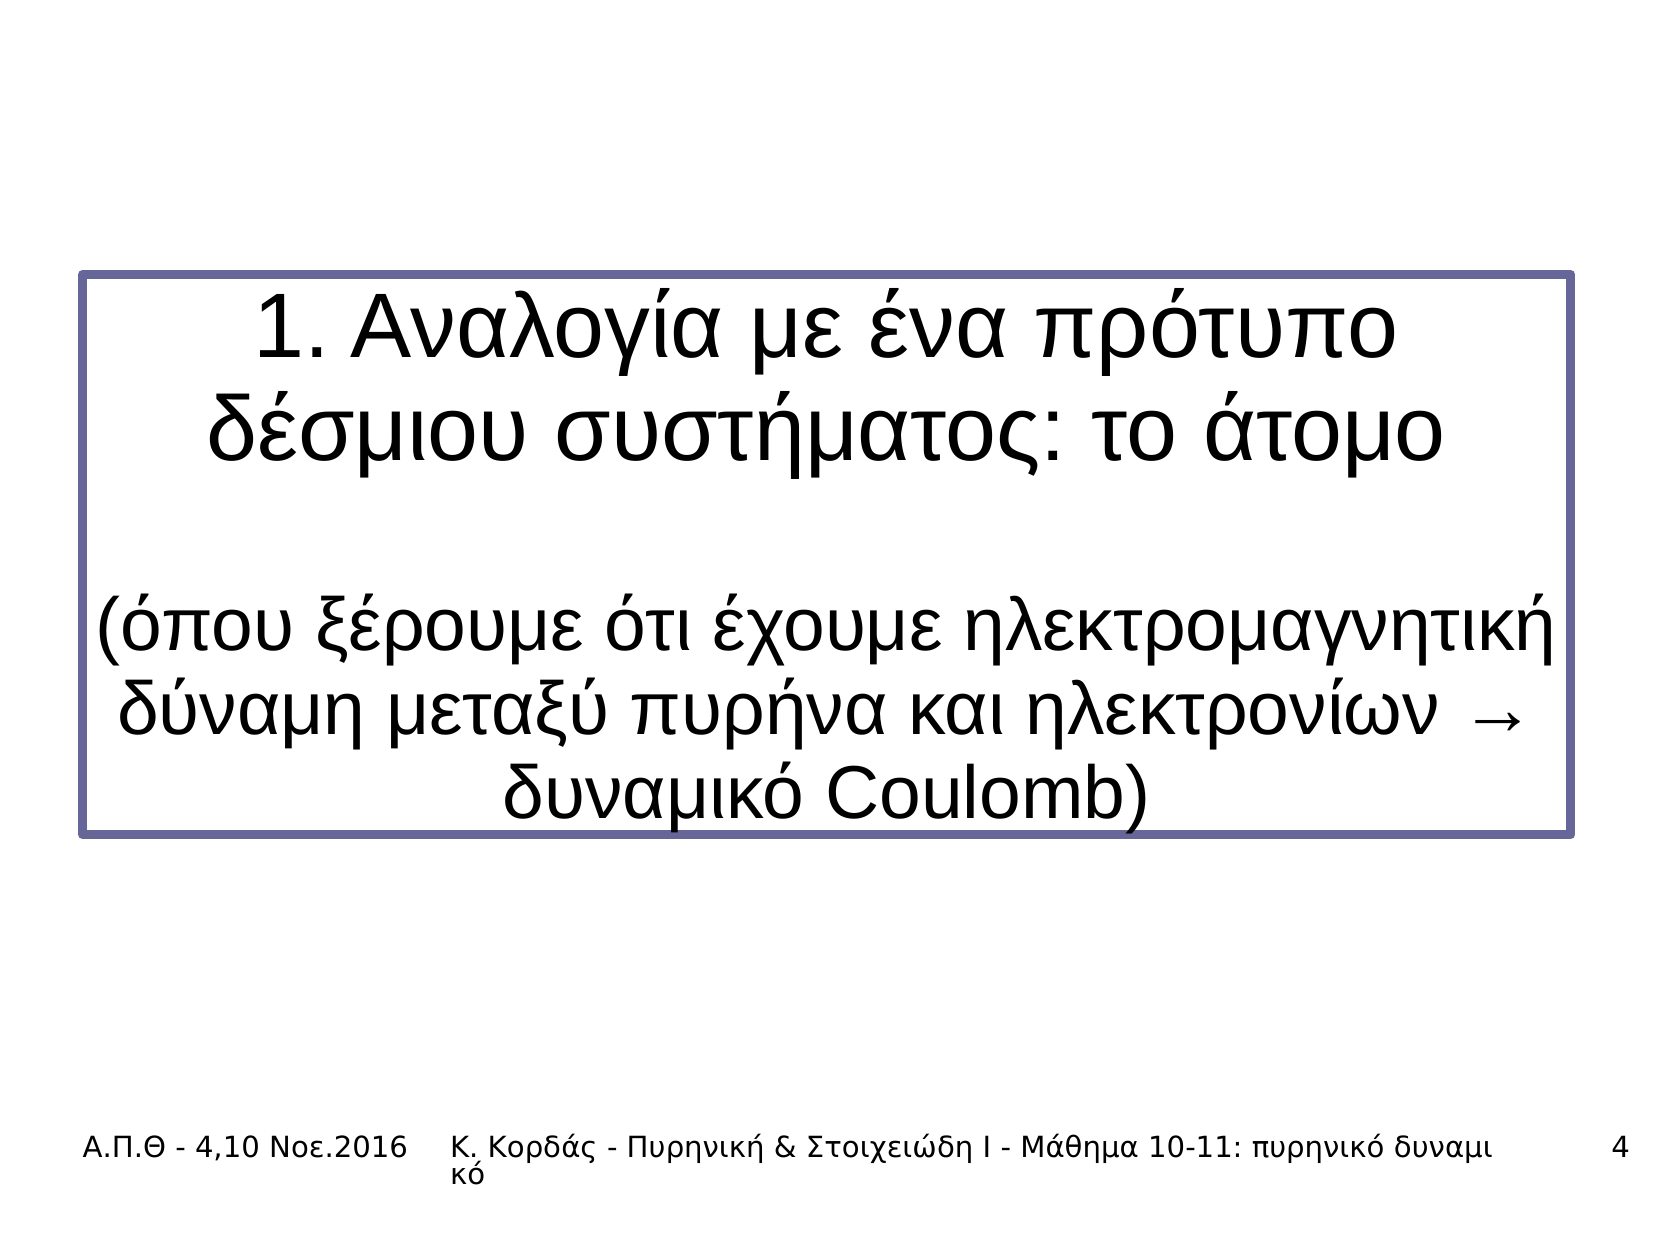

# 1. Αναλογία με ένα πρότυπο δέσμιου συστήματος: το άτομο (όπου ξέρουμε ότι έχουμε ηλεκτρομαγνητική δύναμη μεταξύ πυρήνα και ηλεκτρονίων → δυναμικό Coulomb)
Α.Π.Θ - 4,10 Νοε.2016
Κ. Κορδάς - Πυρηνική & Στοιχειώδη Ι - Μάθημα 10-11: πυρηνικό δυναμικό
4